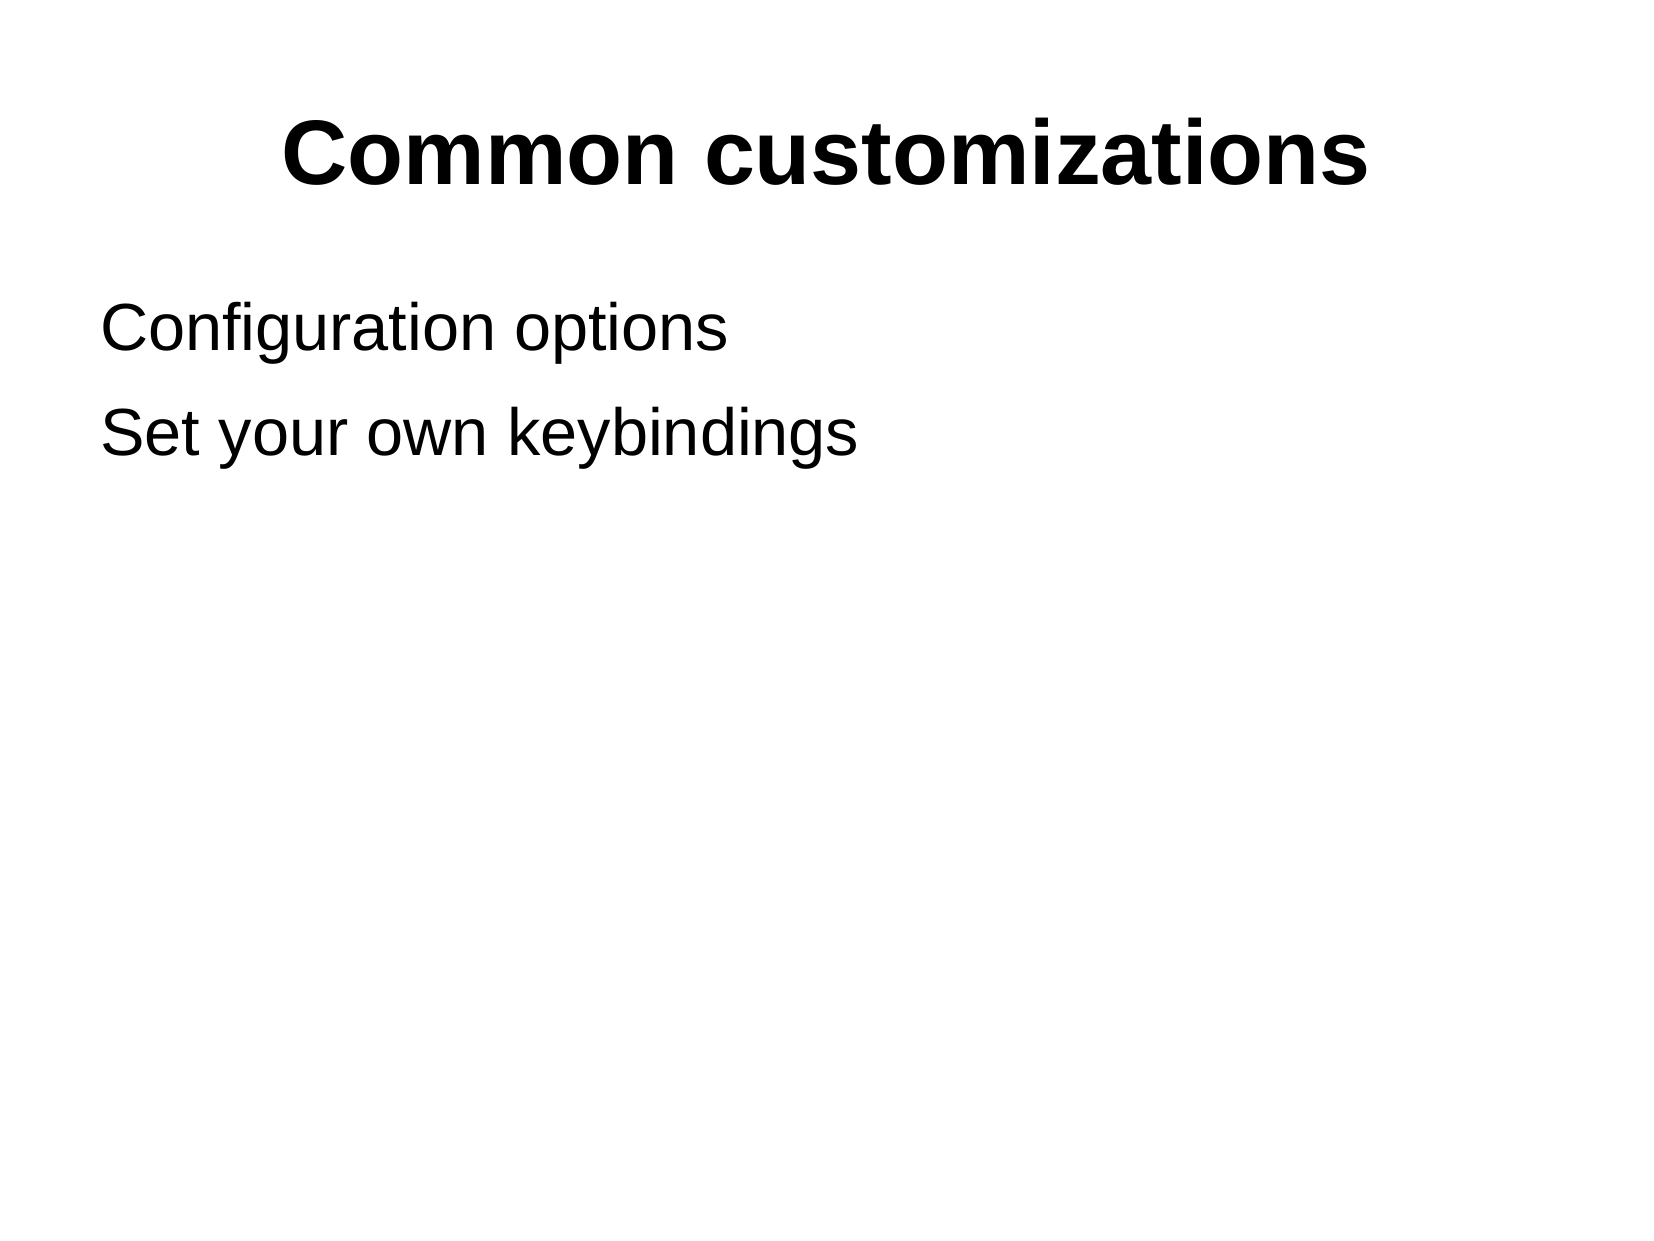

# Common customizations
Configuration options
Set your own keybindings